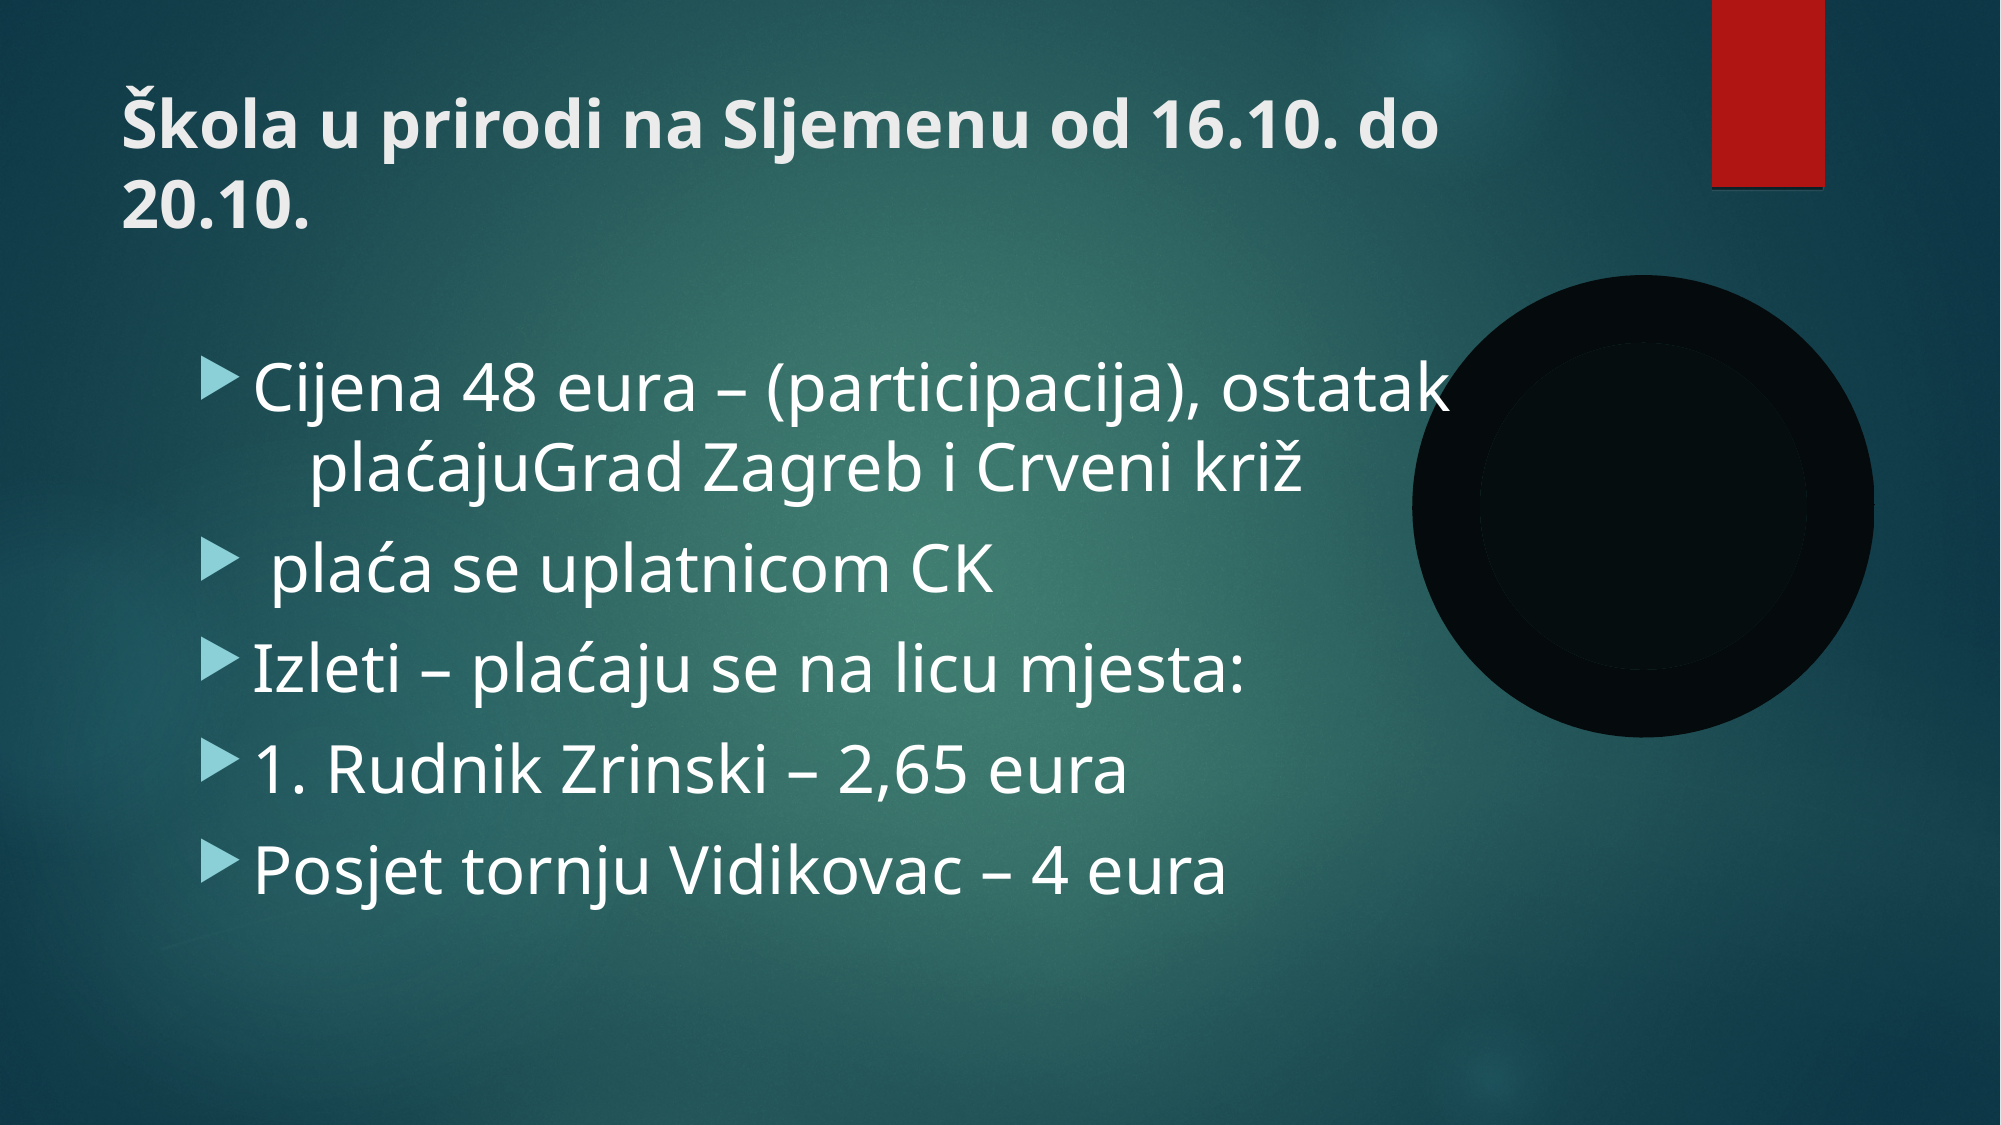

# Škola u prirodi na Sljemenu od 16.10. do 20.10.
Cijena 48 eura – (participacija), ostatak plaćajuGrad Zagreb i Crveni križ
 plaća se uplatnicom CK
Izleti – plaćaju se na licu mjesta:
1. Rudnik Zrinski – 2,65 eura
Posjet tornju Vidikovac – 4 eura